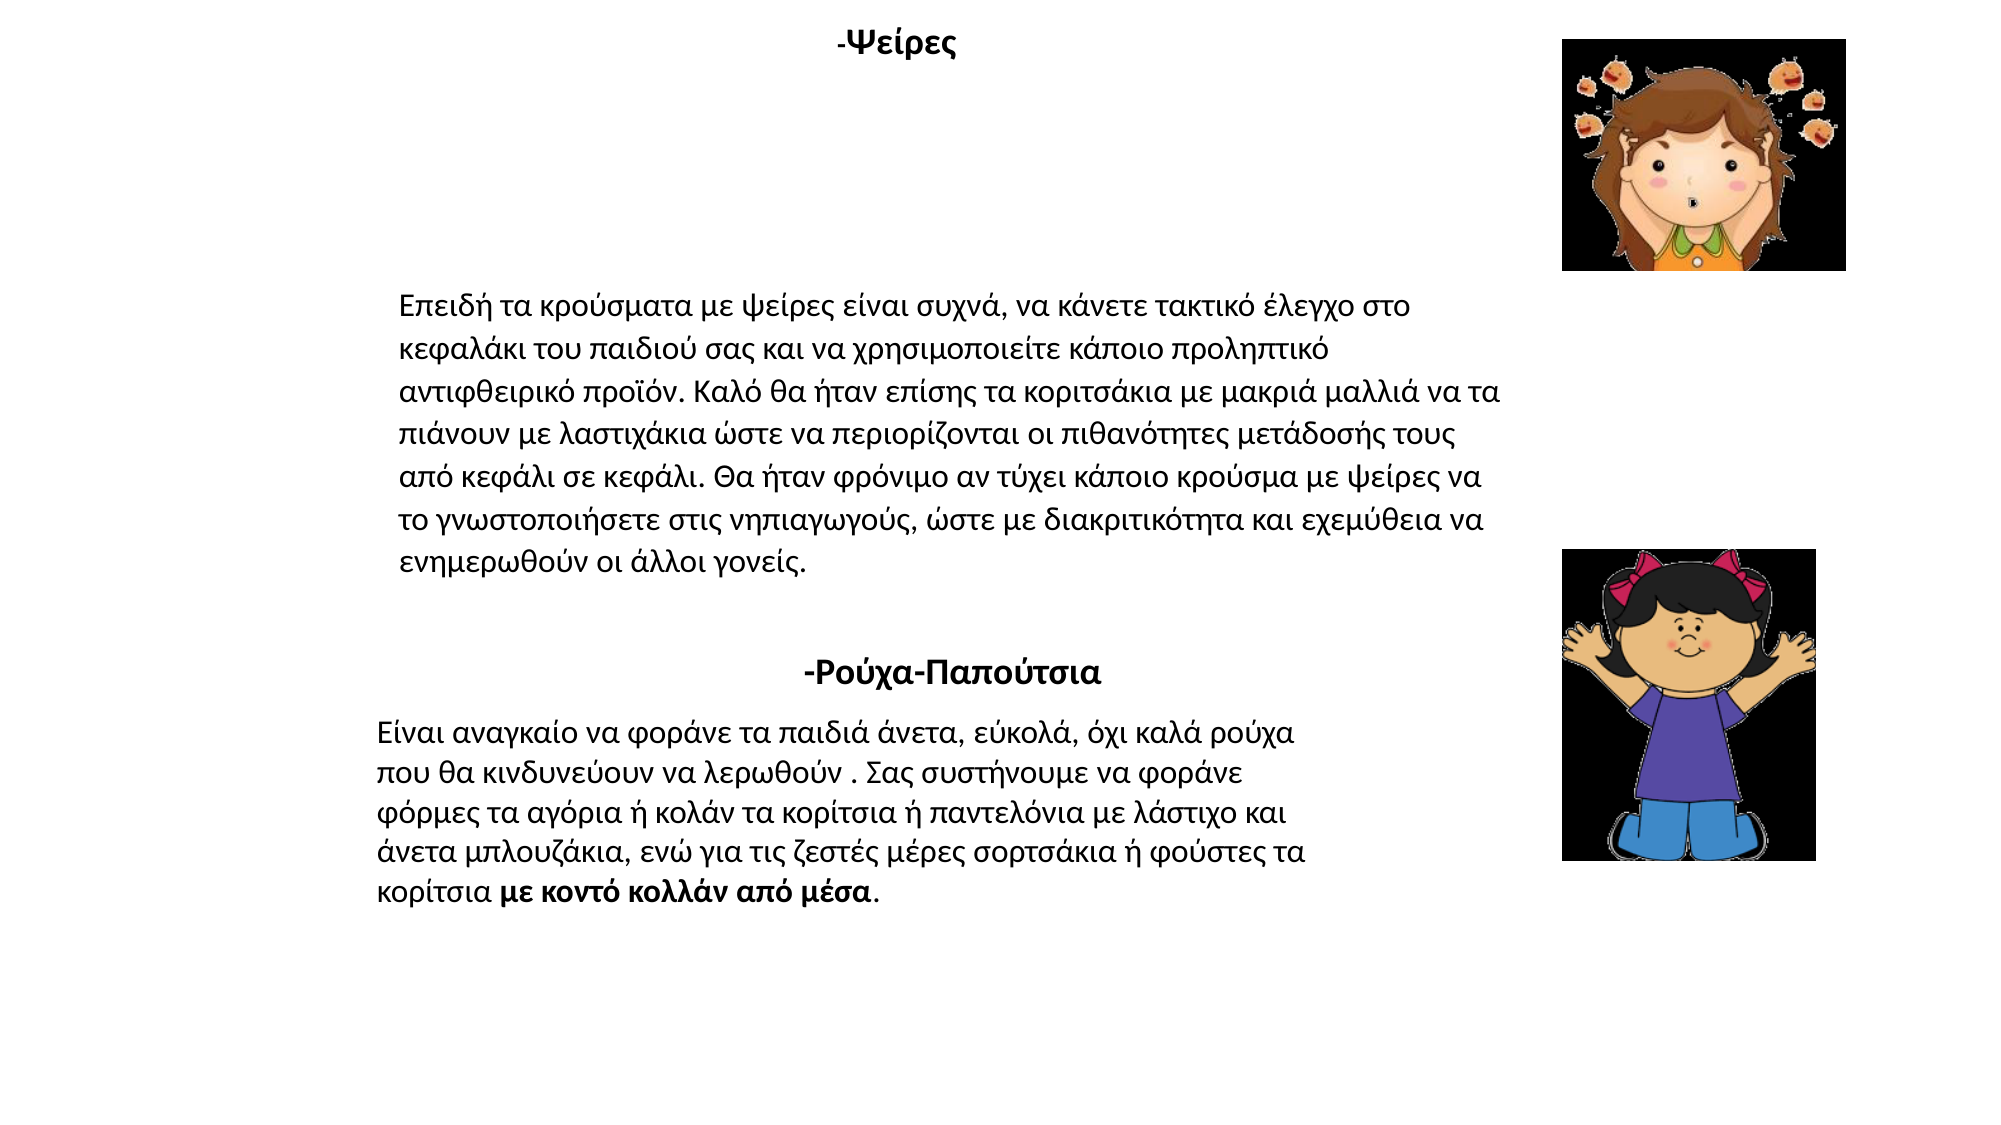

-Ψείρες
Επειδή τα κρούσματα με ψείρες είναι συχνά, να κάνετε τακτικό έλεγχο στο κεφαλάκι του παιδιού σας και να χρησιμοποιείτε κάποιο προληπτικό αντιφθειρικό προϊόν. Καλό θα ήταν επίσης τα κοριτσάκια με μακριά μαλλιά να τα πιάνουν με λαστιχάκια ώστε να περιορίζονται οι πιθανότητες μετάδοσής τους από κεφάλι σε κεφάλι. Θα ήταν φρόνιμο αν τύχει κάποιο κρούσμα με ψείρες να το γνωστοποιήσετε στις νηπιαγωγούς, ώστε με διακριτικότητα και εχεμύθεια να ενημερωθούν οι άλλοι γονείς.
-Ρούχα-Παπούτσια
Είναι αναγκαίο να φοράνε τα παιδιά άνετα, εύκολά, όχι καλά ρούχα που θα κινδυνεύουν να λερωθούν . Σας συστήνουμε να φοράνε φόρμες τα αγόρια ή κολάν τα κορίτσια ή παντελόνια με λάστιχο και άνετα μπλουζάκια, ενώ για τις ζεστές μέρες σορτσάκια ή φούστες τα κορίτσια με κοντό κολλάν από μέσα.